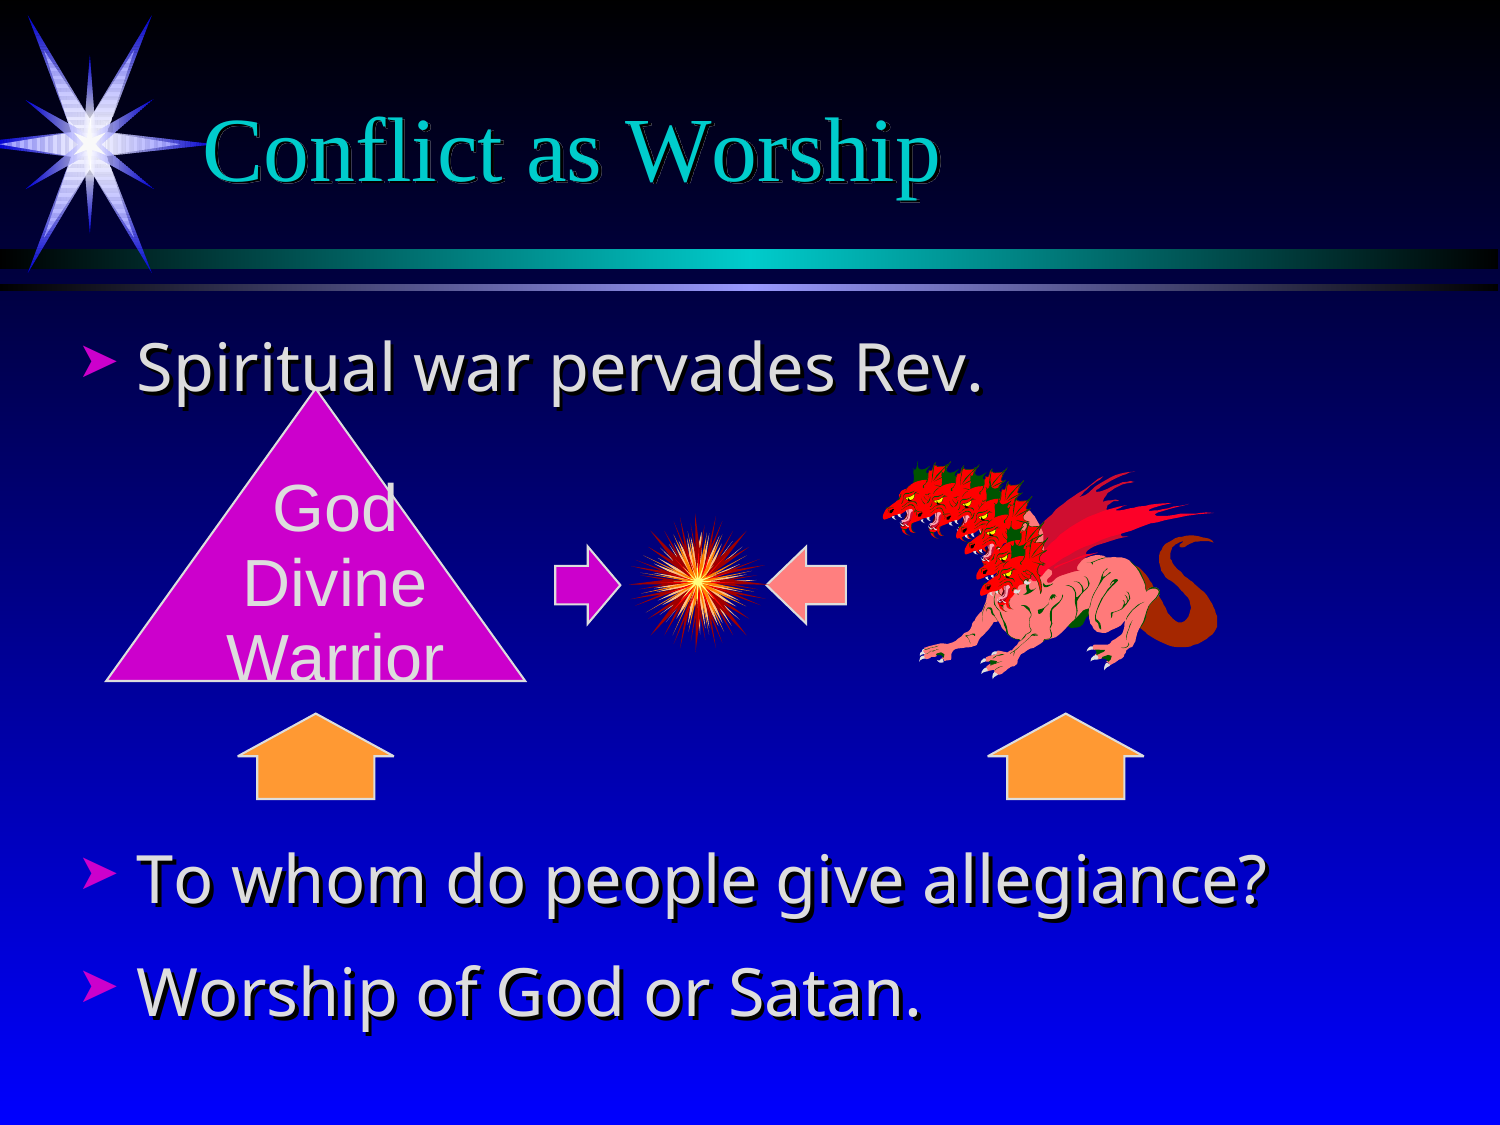

# Conflict as Worship
 Spiritual war pervades Rev.
God
Divine
Warrior
 To whom do people give allegiance?
 Worship of God or Satan.